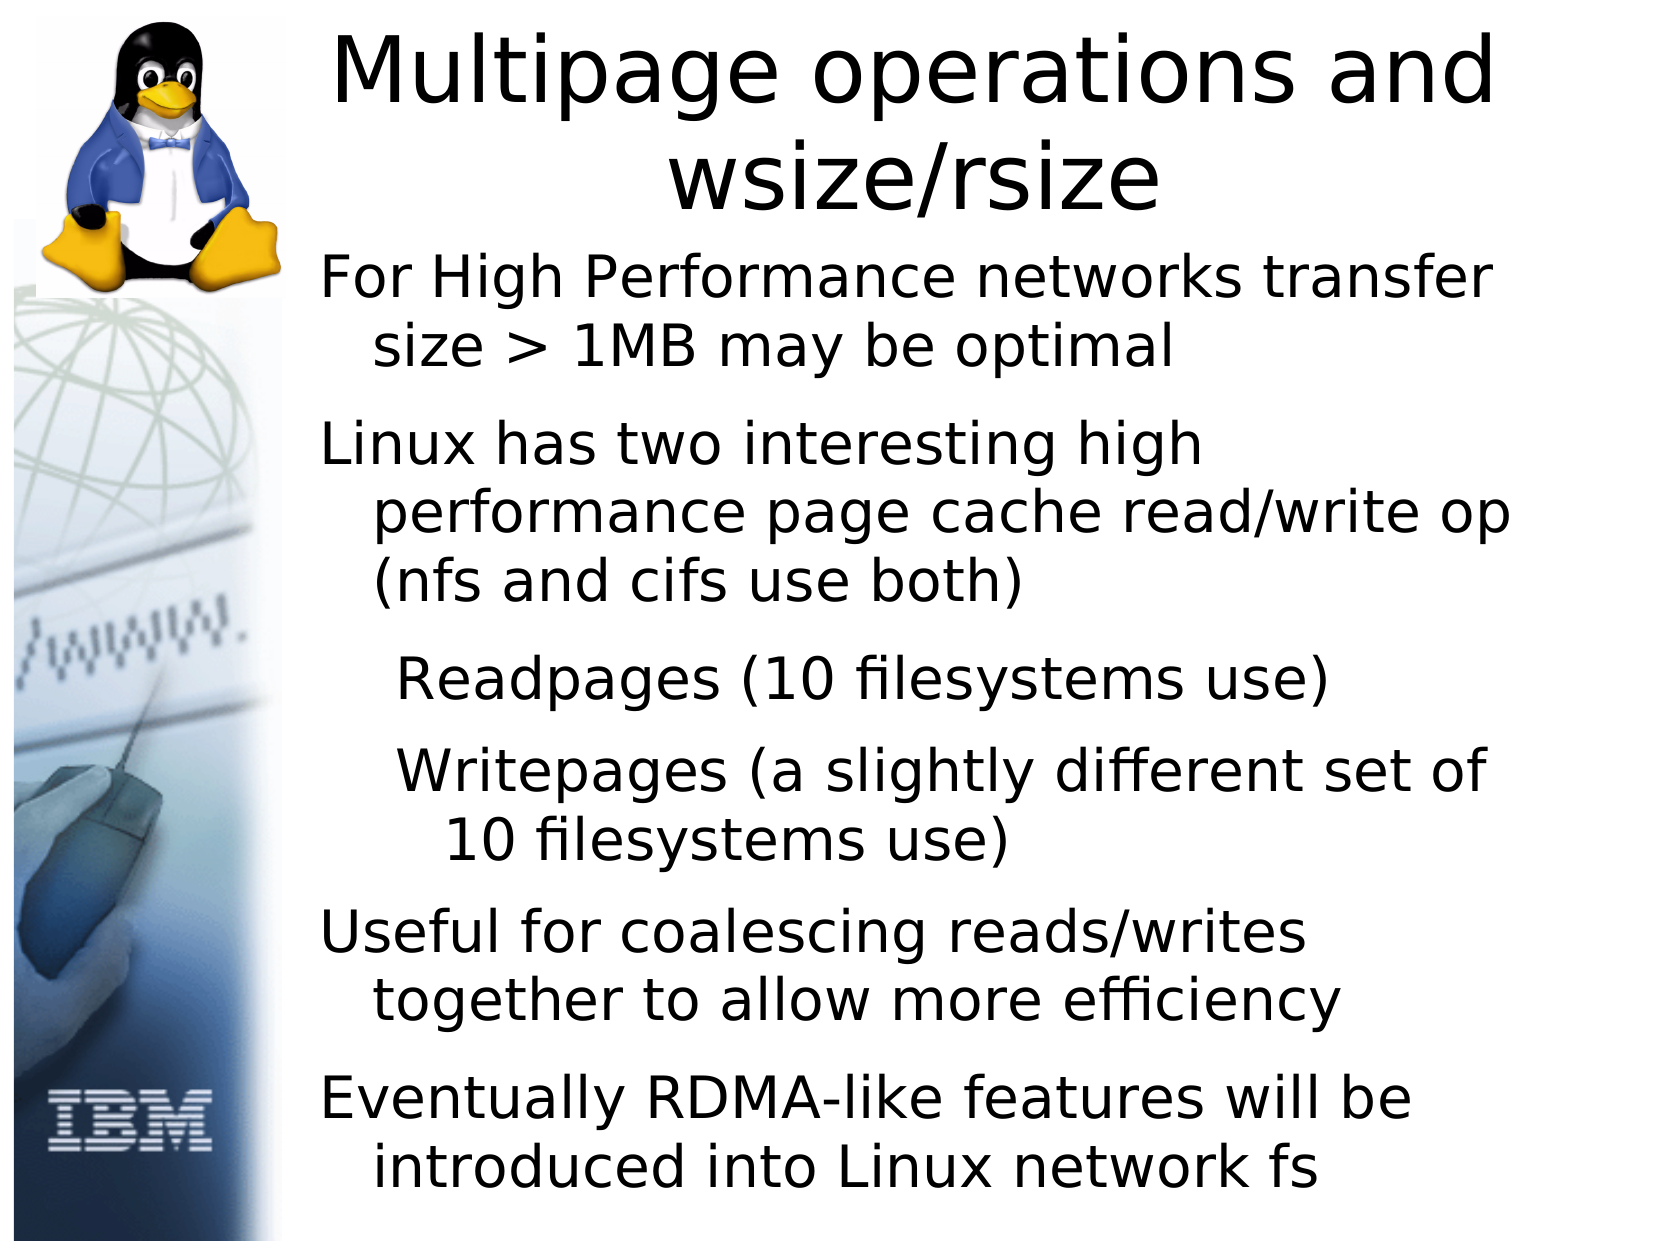

# Multipage operations and wsize/rsize
For High Performance networks transfer size > 1MB may be optimal
Linux has two interesting high performance page cache read/write op (nfs and cifs use both)
Readpages (10 filesystems use)
Writepages (a slightly different set of 10 filesystems use)
Useful for coalescing reads/writes together to allow more efficiency
Eventually RDMA-like features will be introduced into Linux network fs